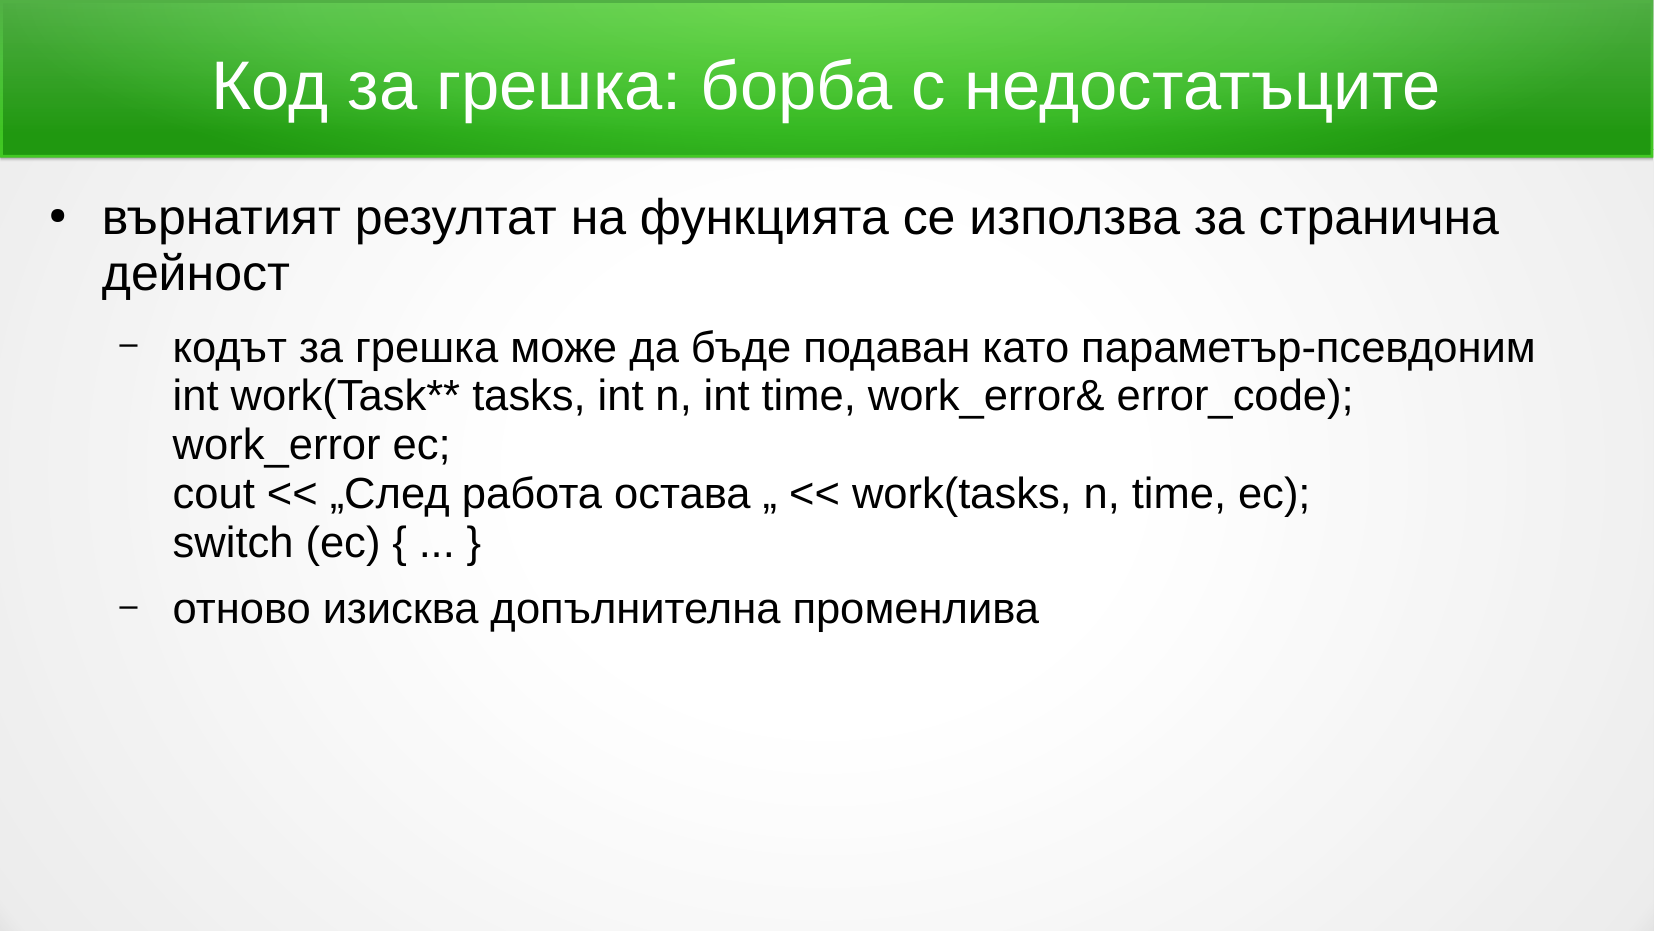

# Код за грешка: борба с недостатъците
върнатият резултат на функцията се използва за странична дейност
кодът за грешка може да бъде подаван като параметър-псевдоним
int work(Task** tasks, int n, int time, work_error& error_code);
work_error ec;
cout << „След работа остава „ << work(tasks, n, time, ec);
switch (ec) { ... }
отново изисква допълнителна променлива